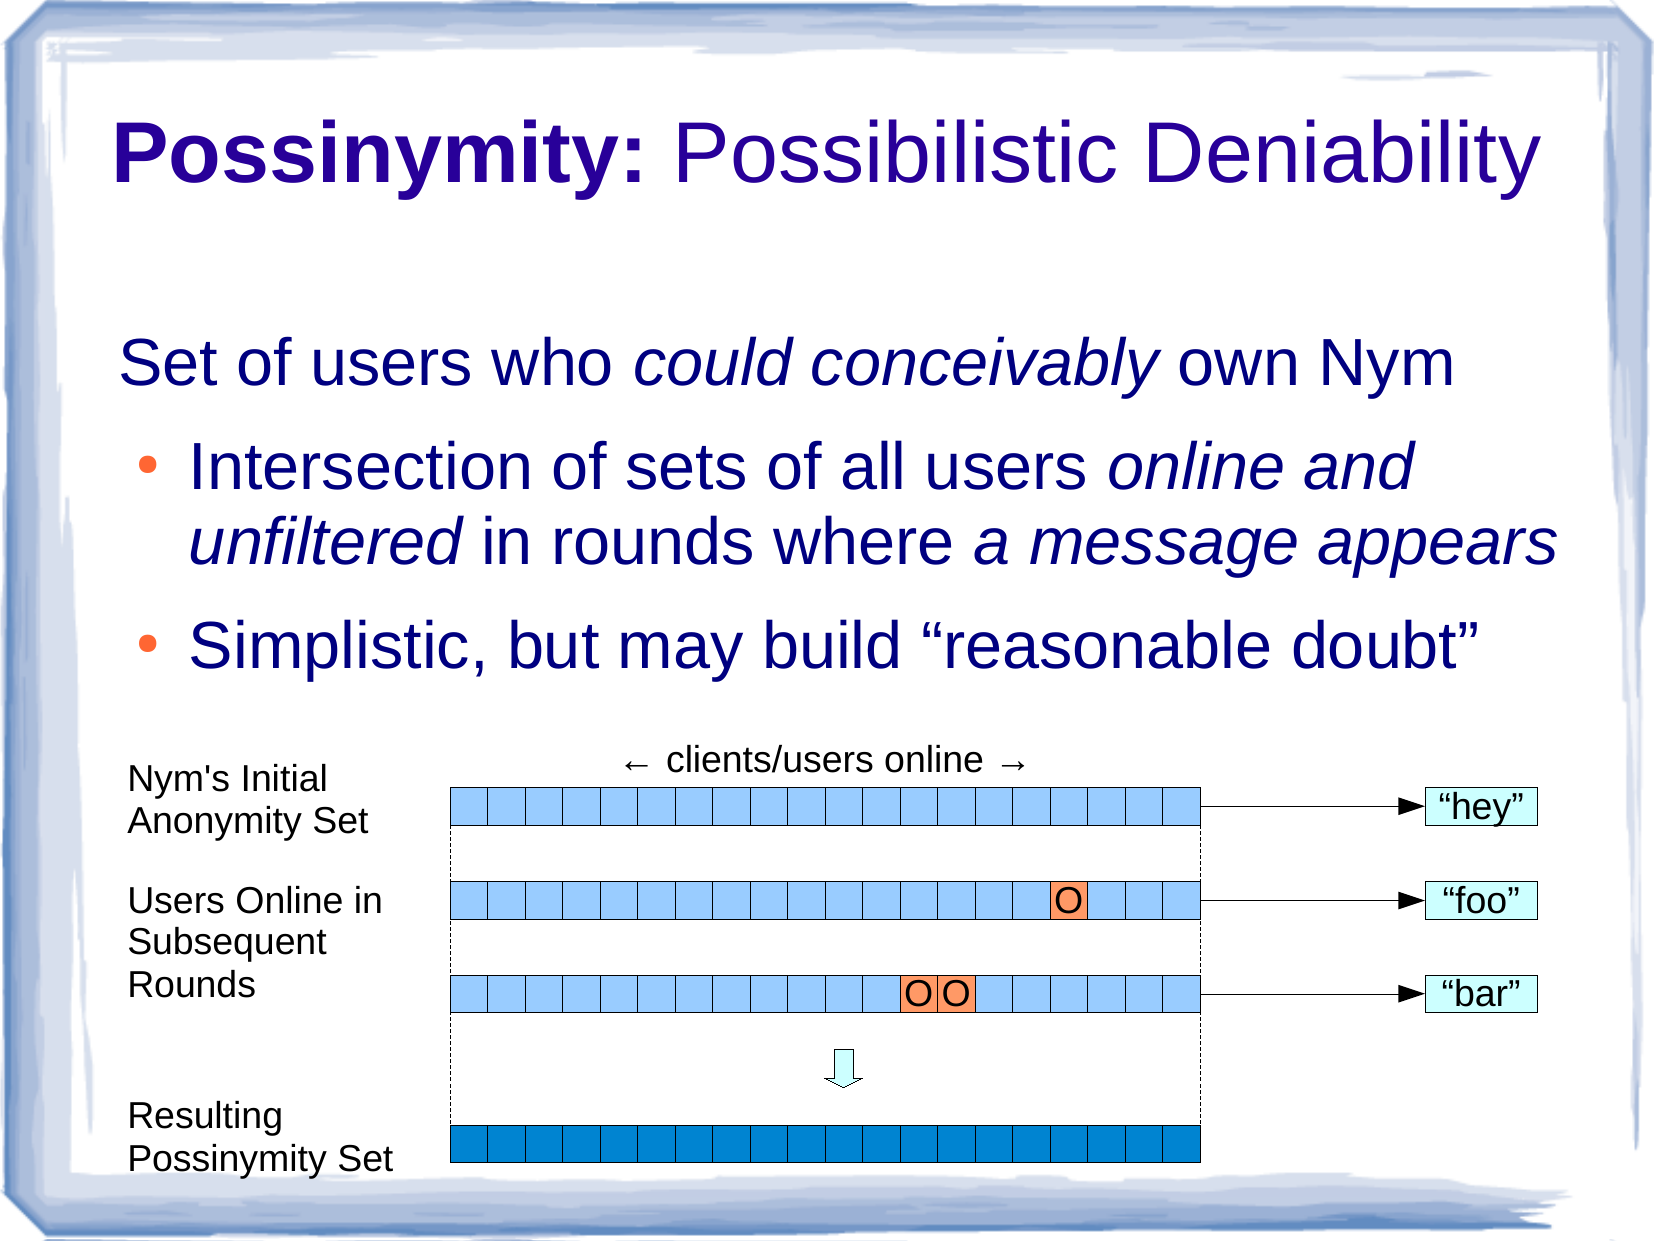

# Possinymity: Possibilistic Deniability
Set of users who could conceivably own Nym
Intersection of sets of all users online and unfiltered in rounds where a message appears
Simplistic, but may build “reasonable doubt”
← clients/users online →
Nym's Initial Anonymity Set
“hey”
Resulting
Possinymity Set
Users Online in
Subsequent
Rounds
O
“foo”
O
O
“bar”